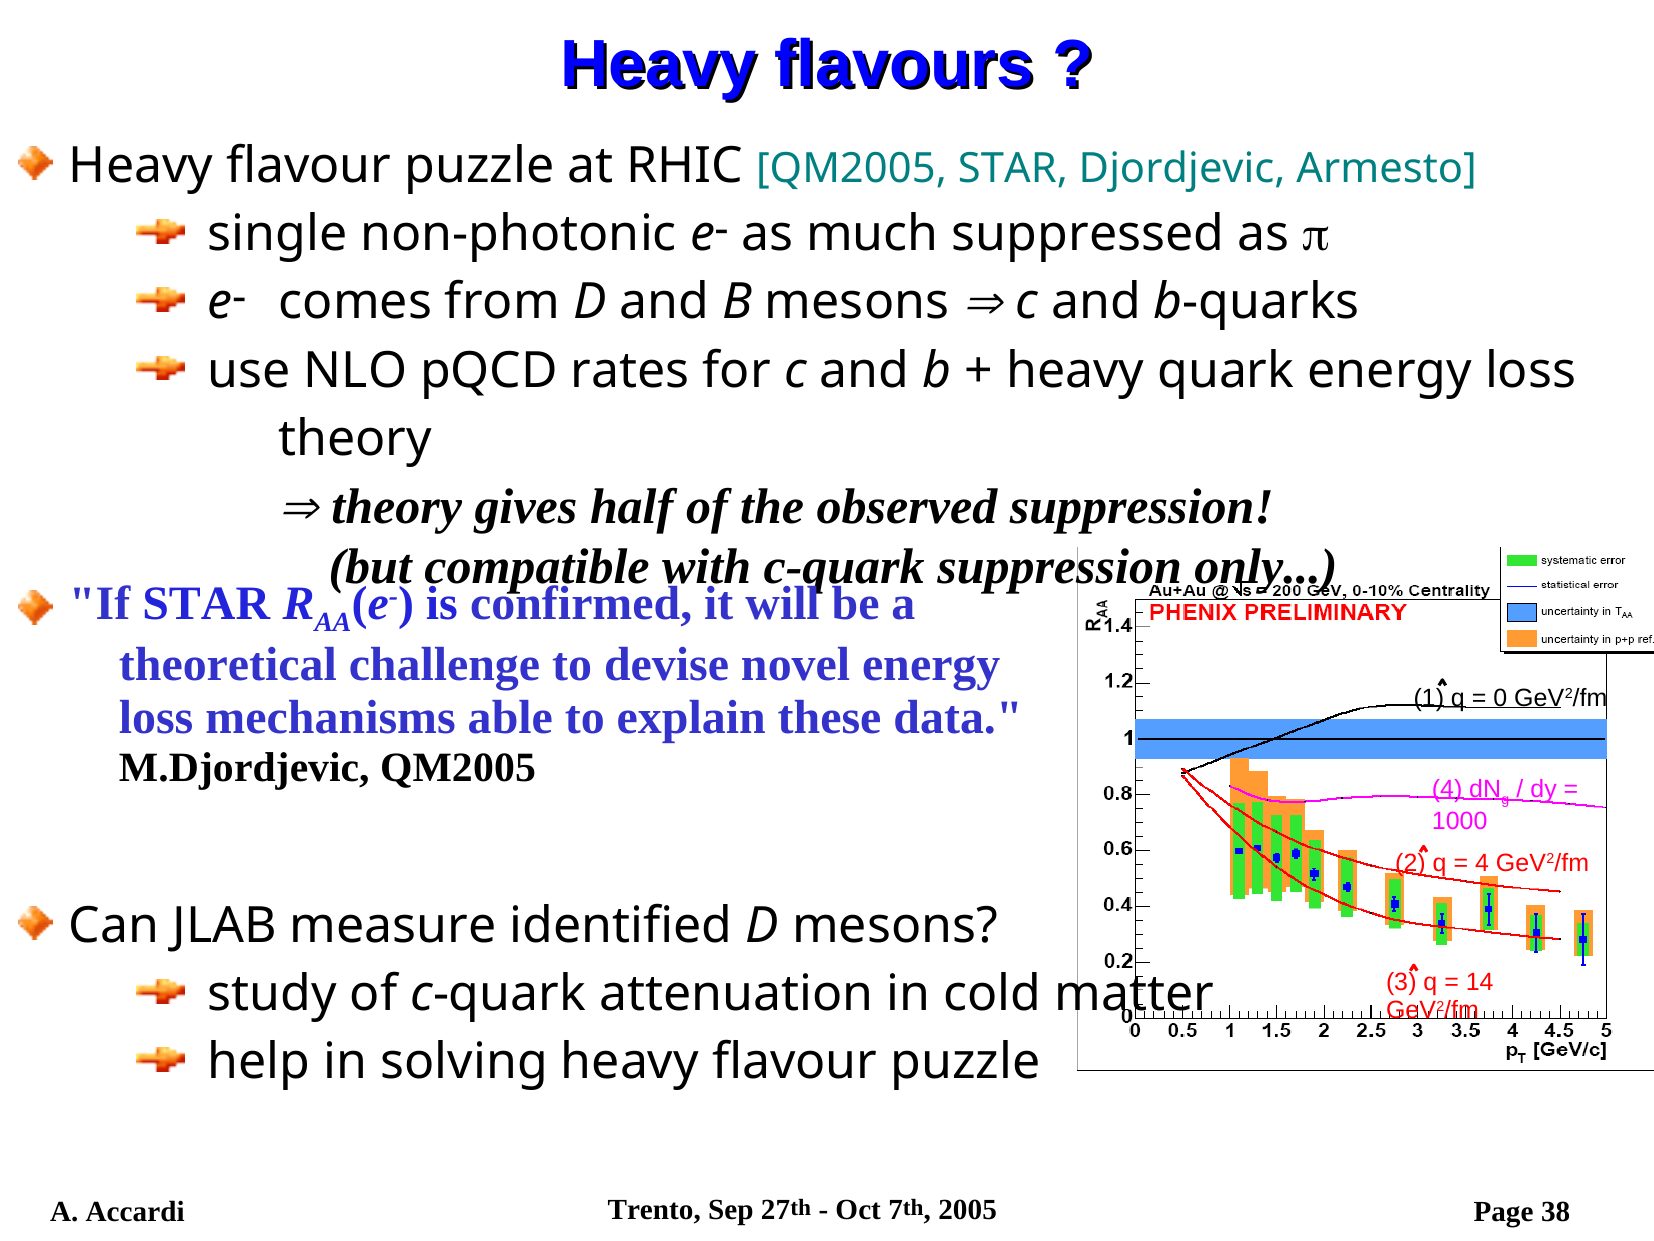

Heavy flavours ?
Heavy flavour puzzle at RHIC [QM2005, STAR, Djordjevic, Armesto]
single non-photonic e- as much suppressed as p
e- comes from D and B mesons  c and b-quarks
use NLO pQCD rates for c and b + heavy quark energy loss theory
 theory gives half of the observed suppression!
 (but compatible with c-quark suppression only...)
(1) q = 0 GeV2/fm
(4) dNg / dy = 1000
(2) q = 4 GeV2/fm
(3) q = 14 GeV2/fm
"If STAR RAA(e-) is confirmed, it will be a theoretical challenge to devise novel energy loss mechanisms able to explain these data." M.Djordjevic, QM2005
Can JLAB measure identified D mesons?
study of c-quark attenuation in cold matter
help in solving heavy flavour puzzle
A. Accardi
Trento, Sep 27th - Oct 7th, 2005
Page